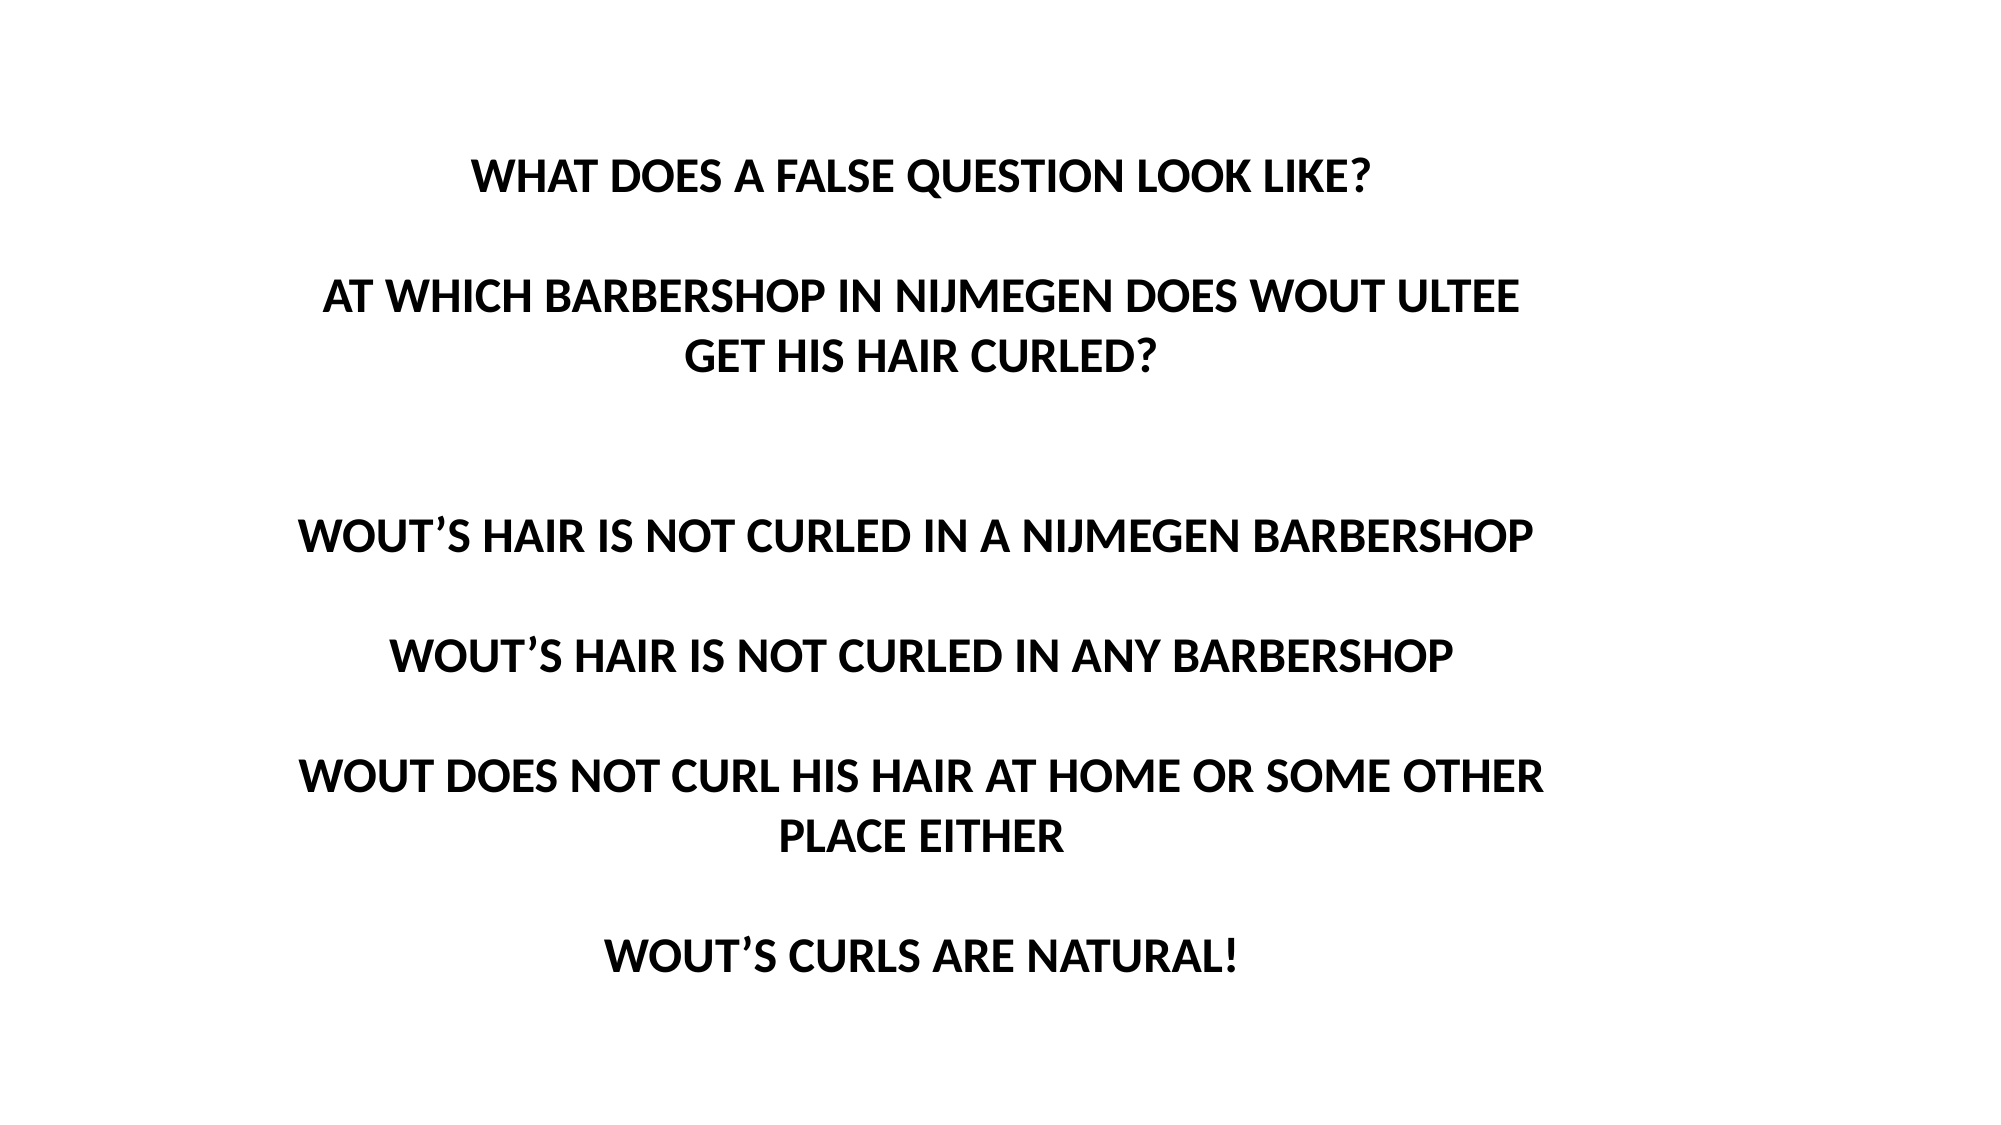

WHAT DOES A FALSE QUESTION LOOK LIKE?
AT WHICH BARBERSHOP IN NIJMEGEN DOES WOUT ULTEE GET HIS HAIR CURLED?
WOUT’S HAIR IS NOT CURLED IN A NIJMEGEN BARBERSHOP
WOUT’S HAIR IS NOT CURLED IN ANY BARBERSHOP
WOUT DOES NOT CURL HIS HAIR AT HOME OR SOME OTHER PLACE EITHER
WOUT’S CURLS ARE NATURAL!